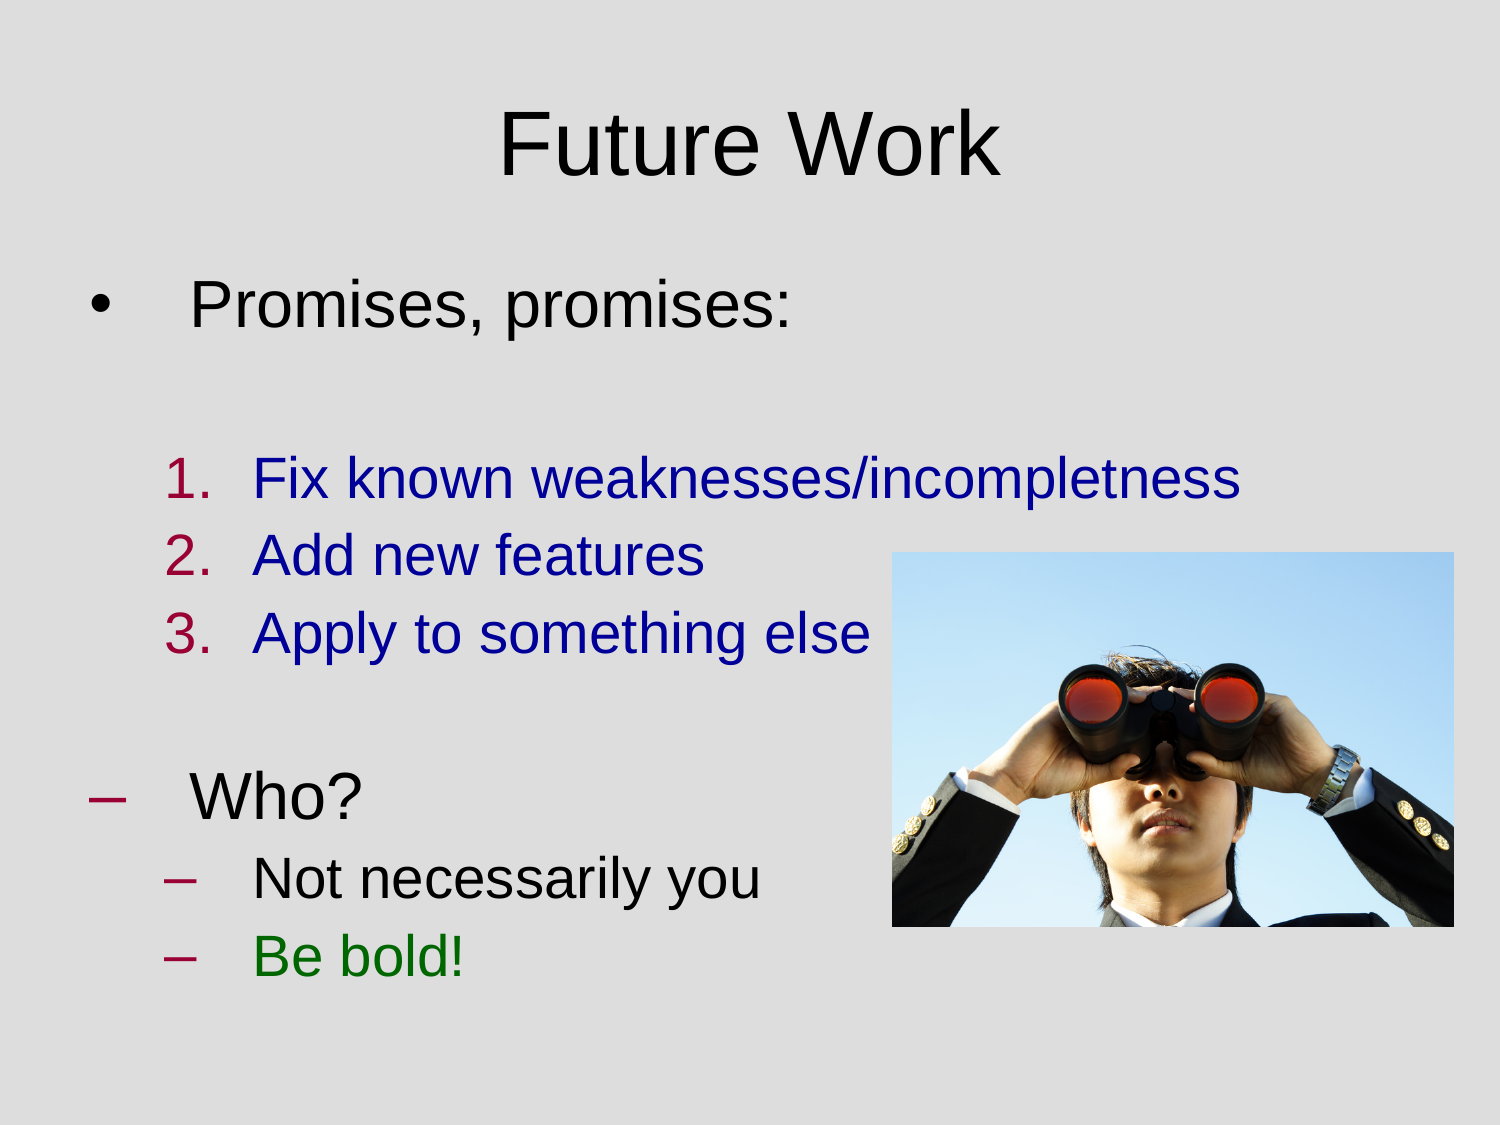

# Future Work
Promises, promises:
Fix known weaknesses/incompletness
Add new features
Apply to something else
Who?
Not necessarily you
Be bold!